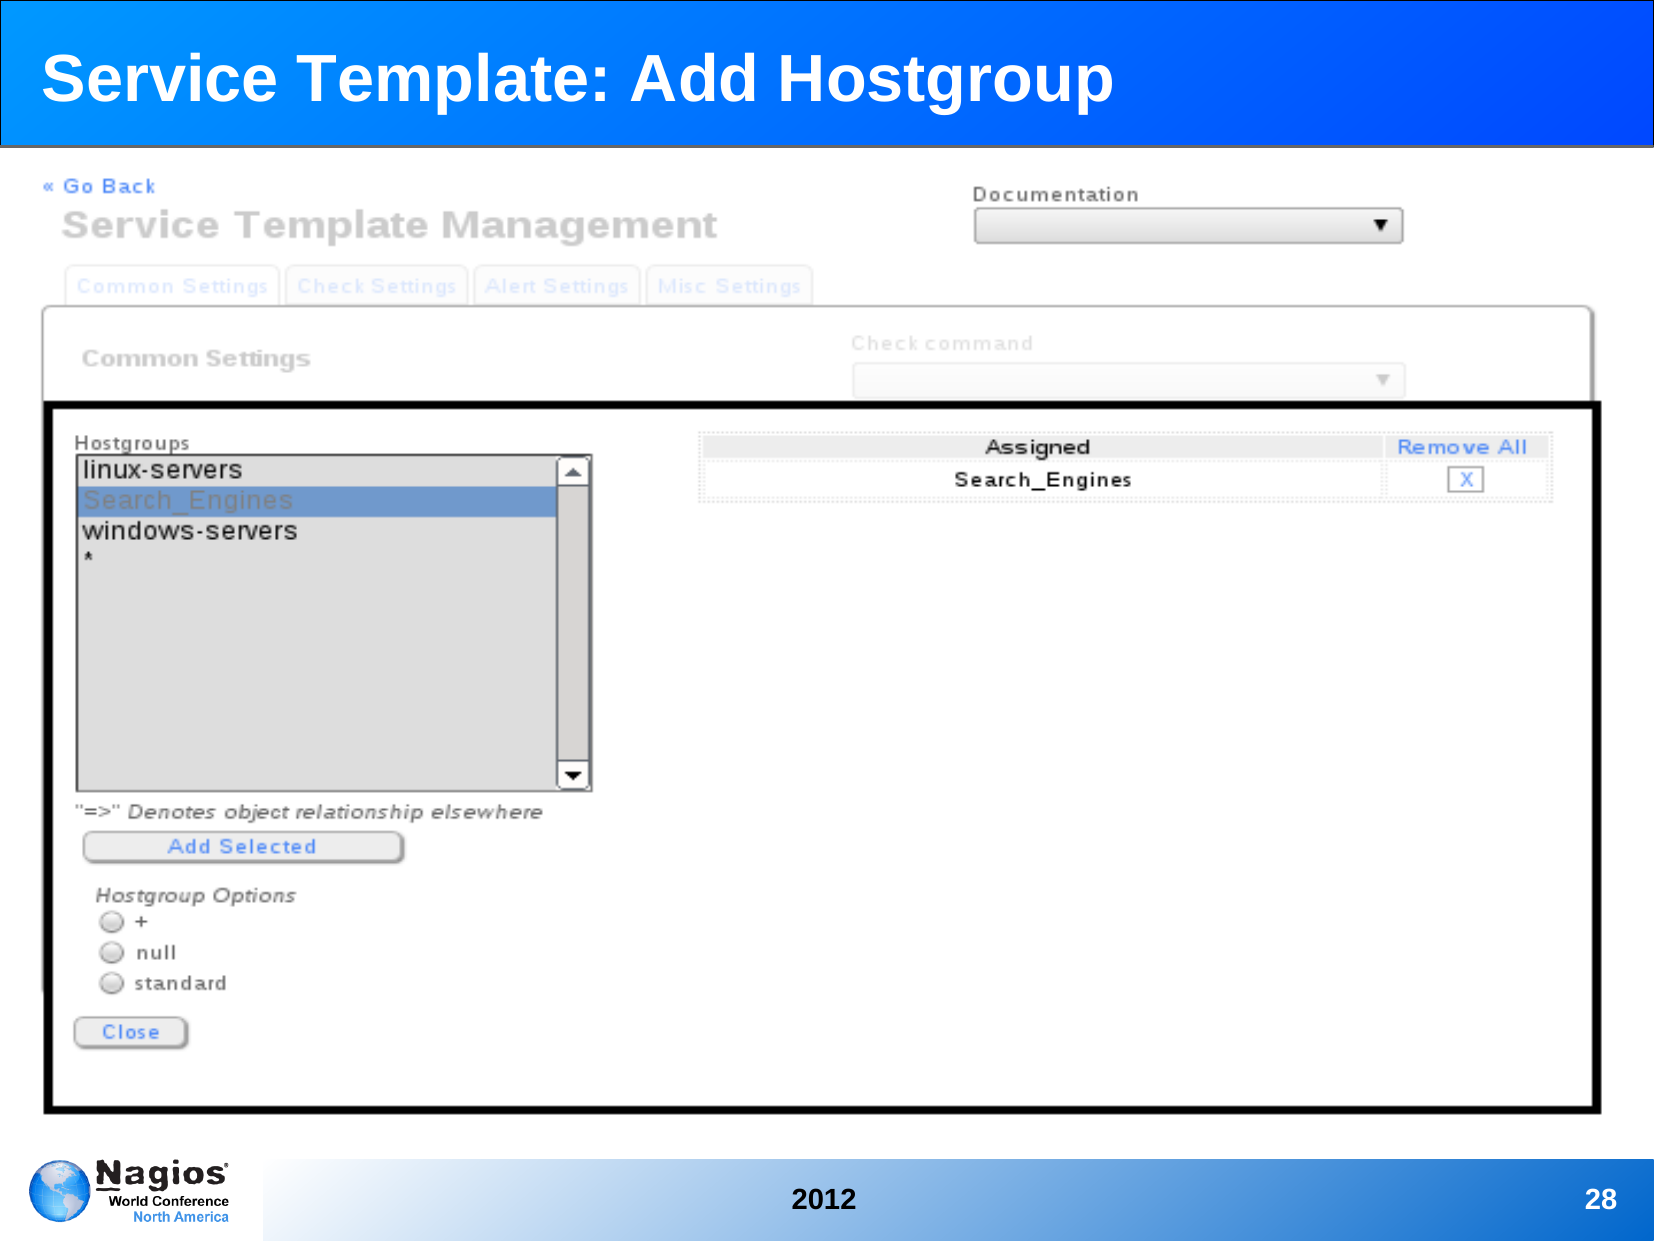

# Service Template: Add Hostgroup
2011
28